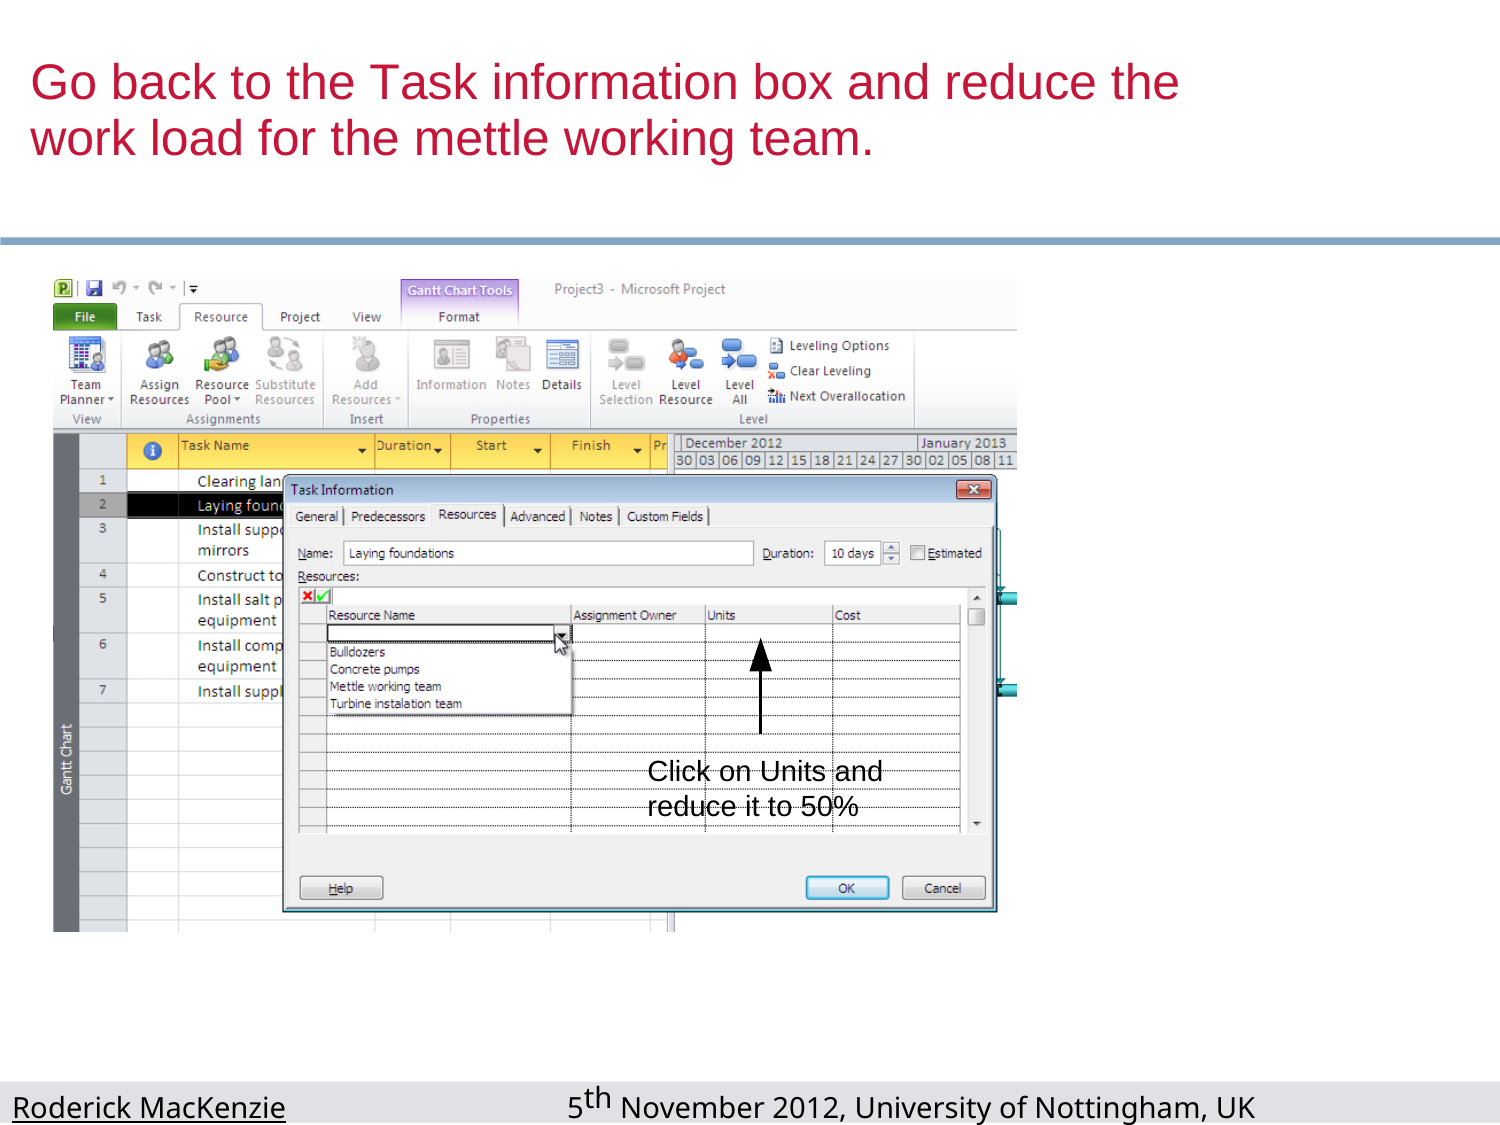

# Go back to the Task information box and reduce the work load for the mettle working team.
Click on Units and reduce it to 50%